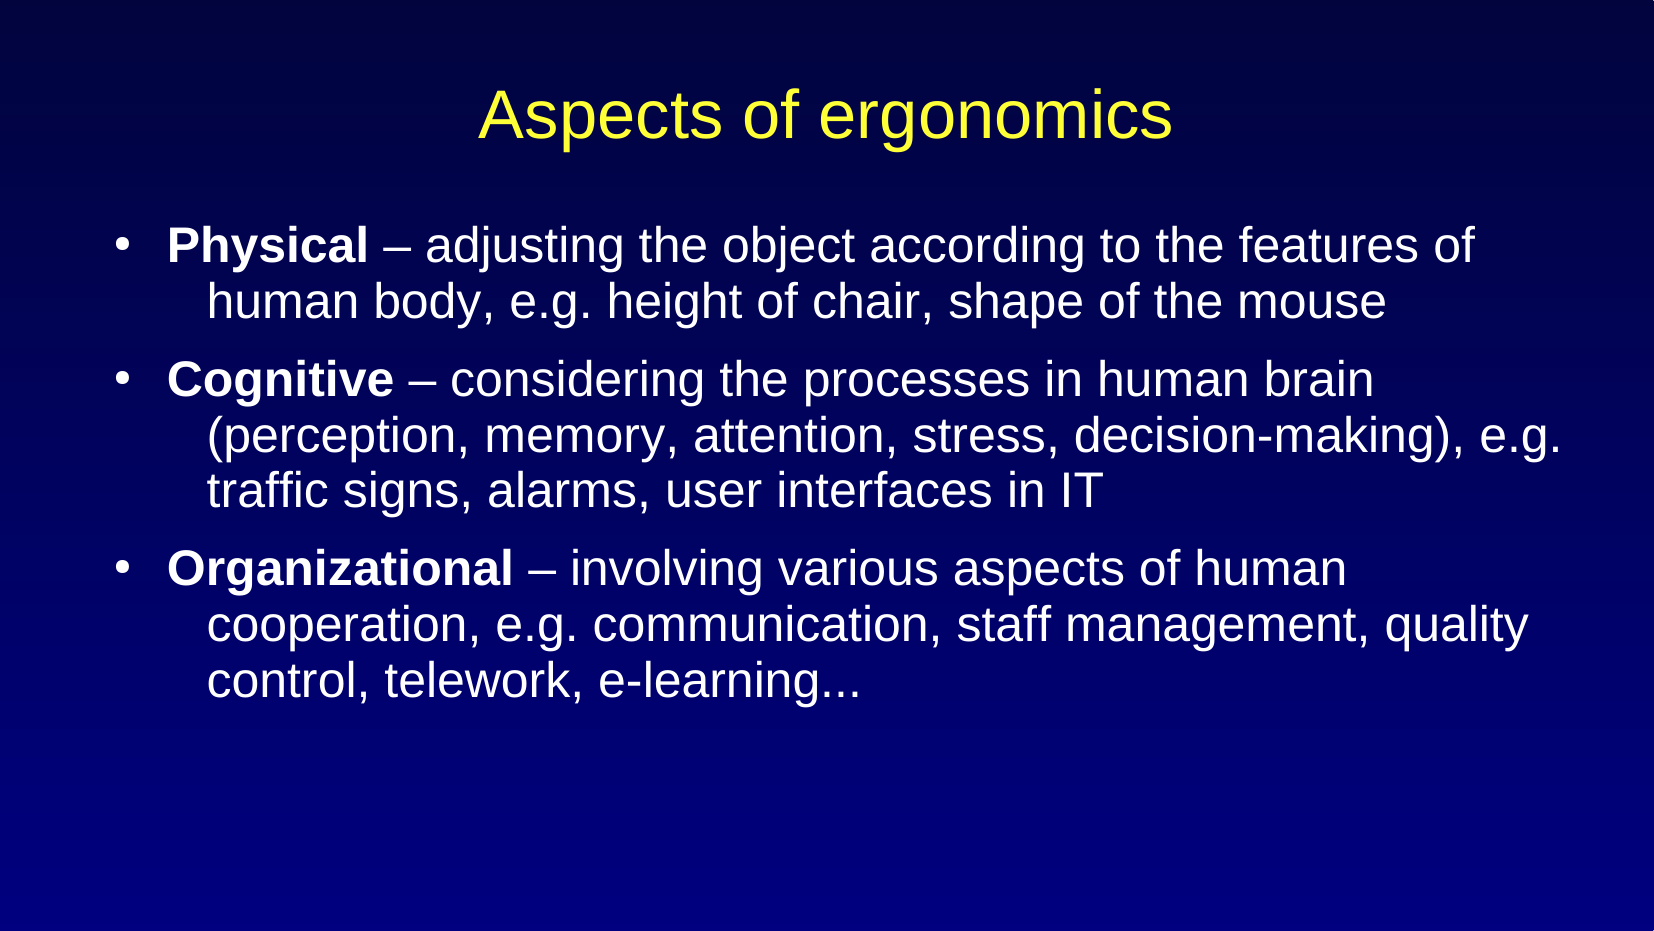

# Aspects of ergonomics
Physical – adjusting the object according to the features of human body, e.g. height of chair, shape of the mouse
Cognitive – considering the processes in human brain (perception, memory, attention, stress, decision-making), e.g. traffic signs, alarms, user interfaces in IT
Organizational – involving various aspects of human cooperation, e.g. communication, staff management, quality control, telework, e-learning...